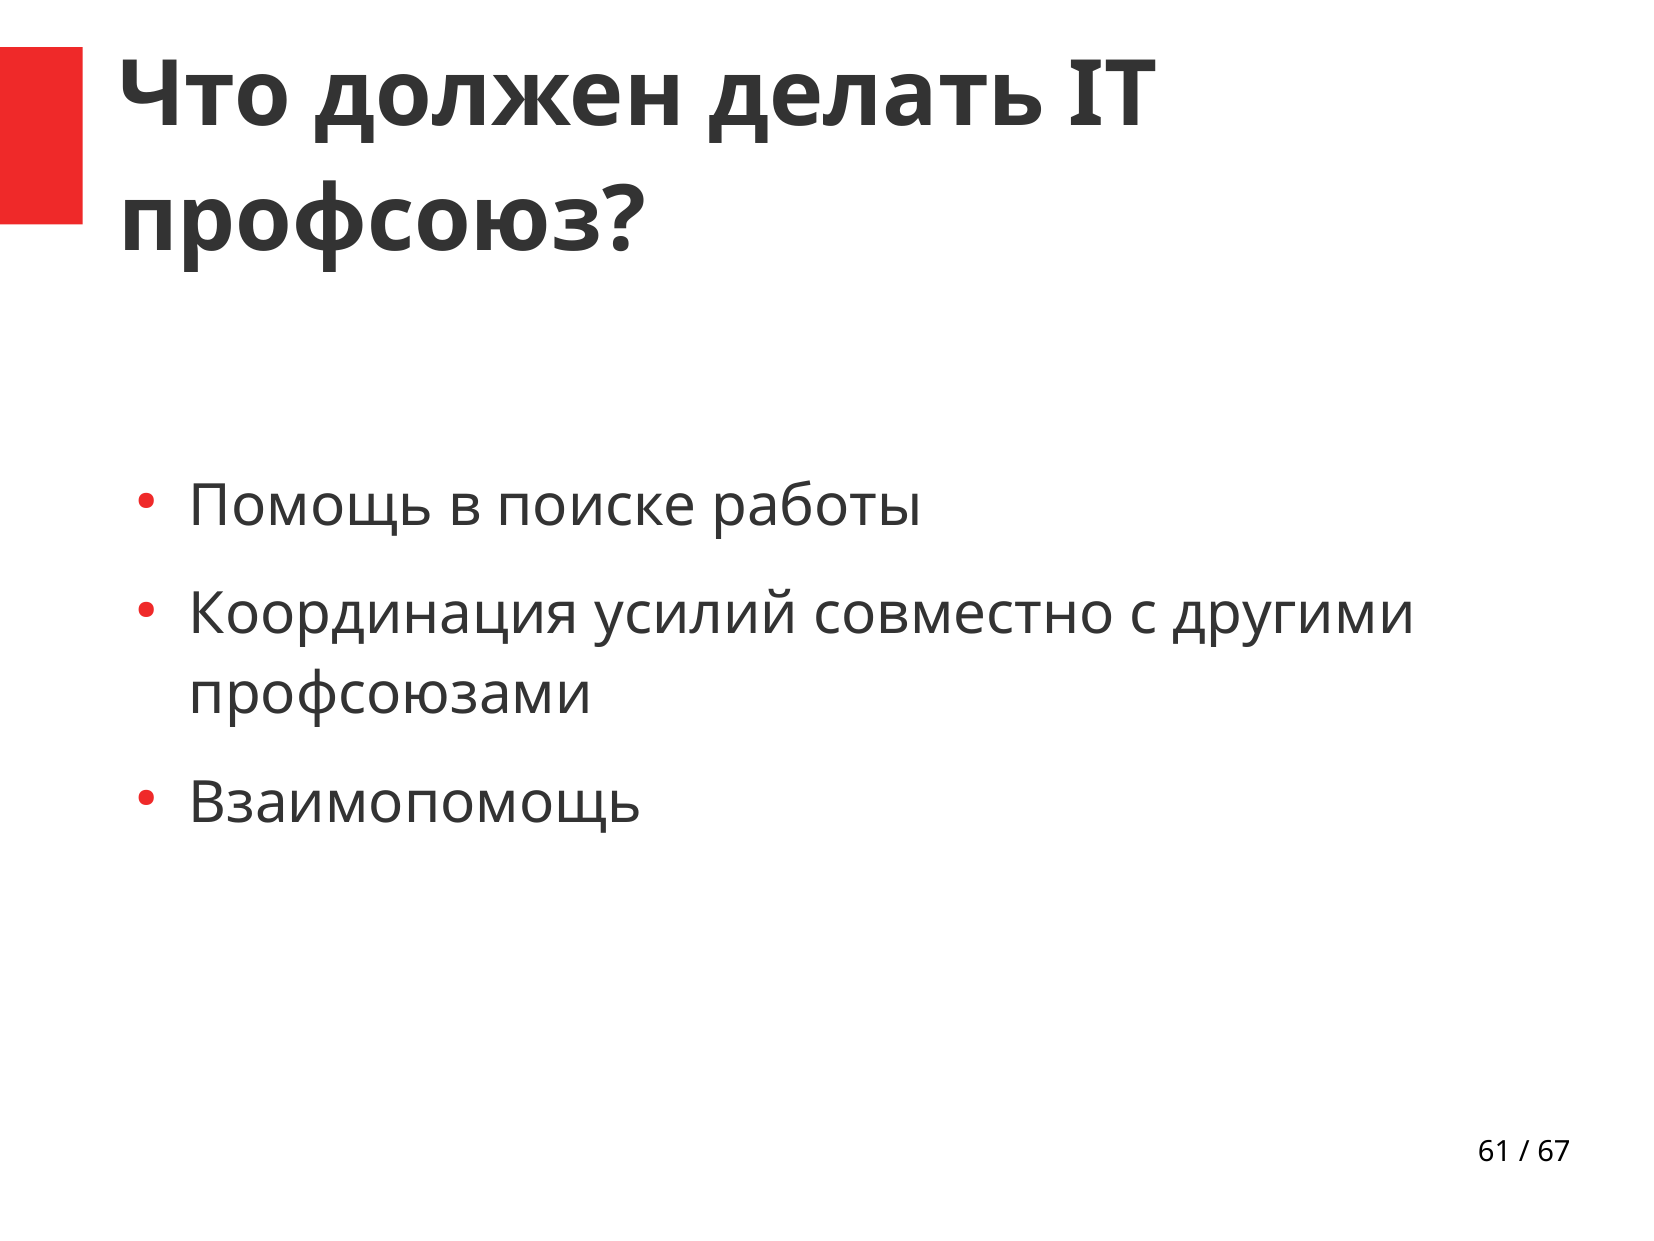

# Что должен делать IT профсоюз?
Помощь в поиске работы
Координация усилий совместно с другими профсоюзами
Взаимопомощь
61